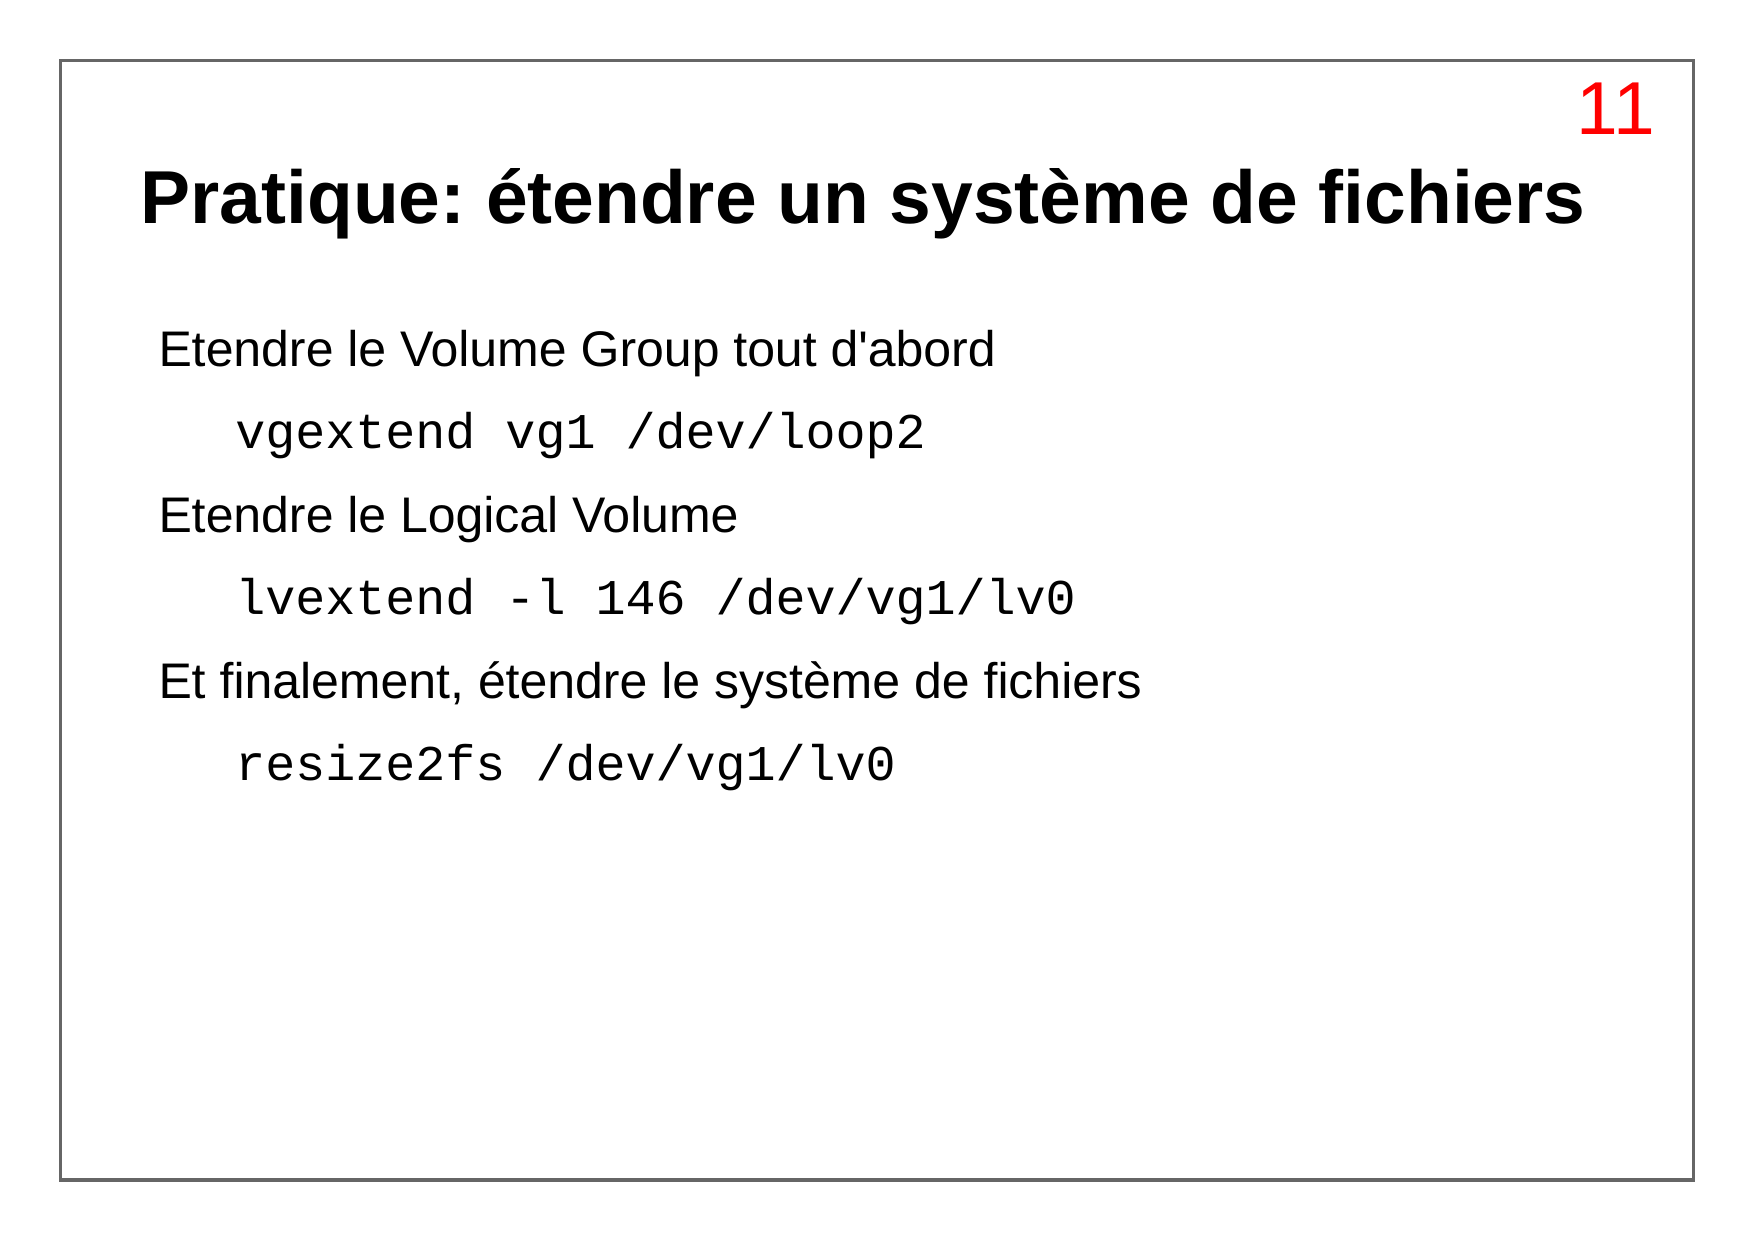

# Pratique: étendre un système de fichiers
Etendre le Volume Group tout d'abord
vgextend vg1 /dev/loop2
Etendre le Logical Volume
lvextend -l 146 /dev/vg1/lv0
Et finalement, étendre le système de fichiers
resize2fs /dev/vg1/lv0